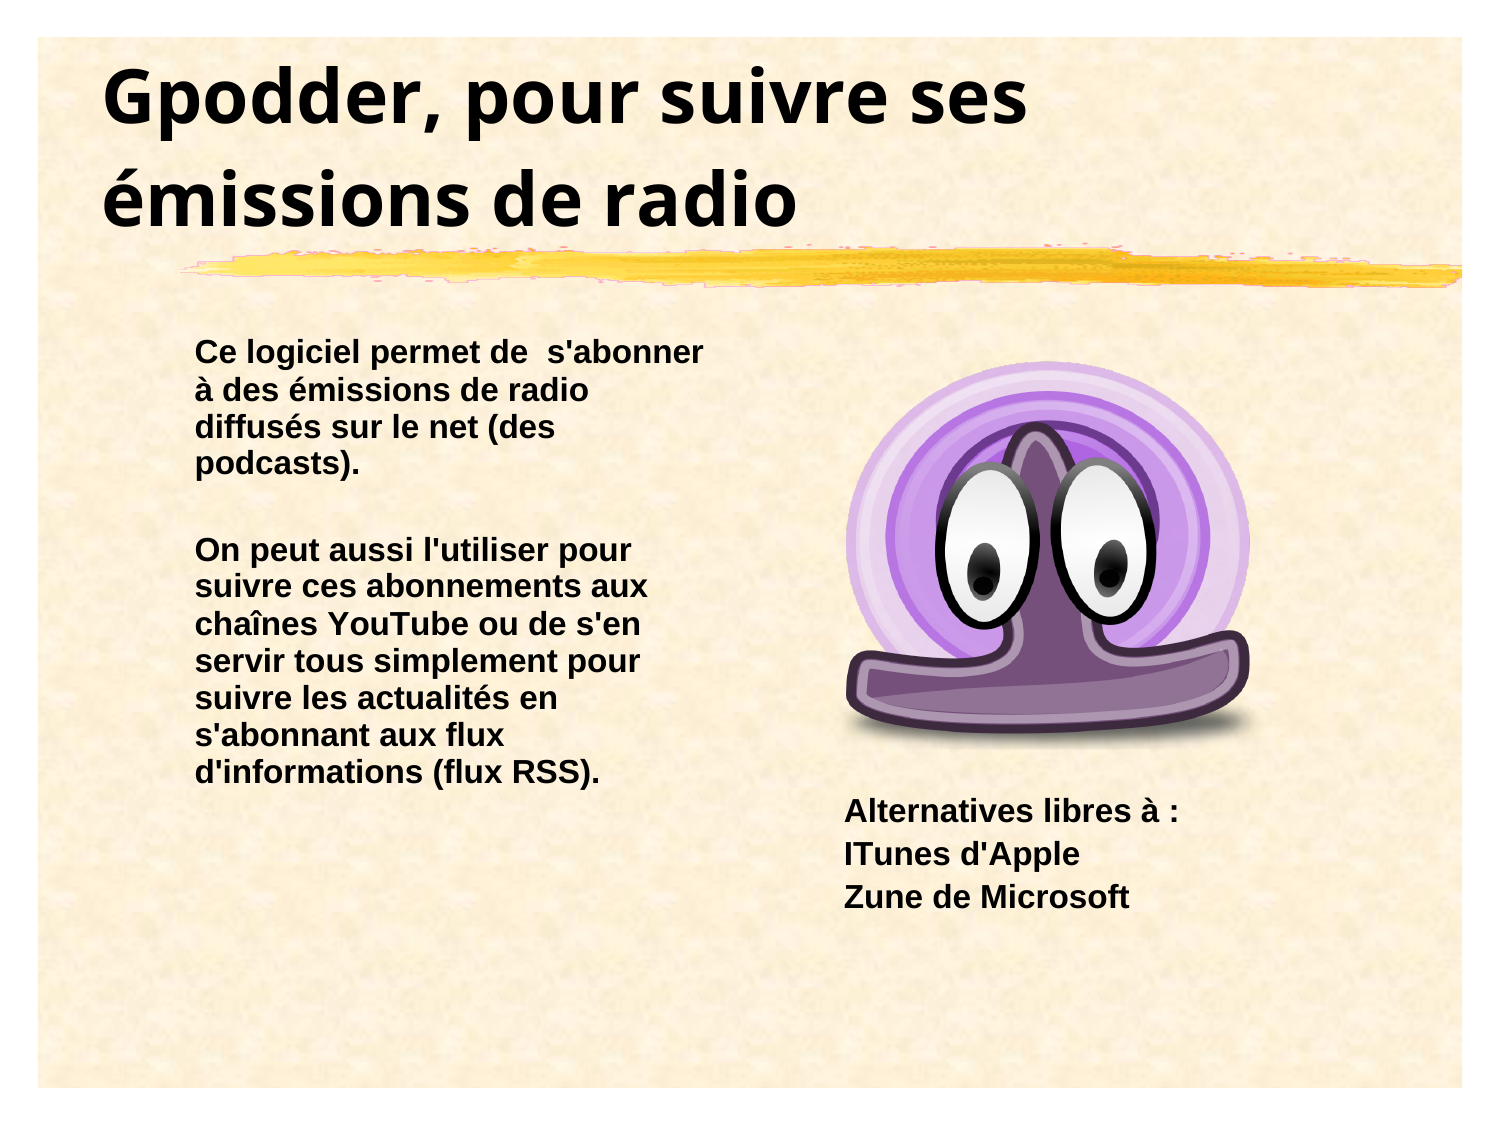

# Gpodder, pour suivre ses émissions de radio
Ce logiciel permet de s'abonner à des émissions de radio diffusés sur le net (des podcasts).
On peut aussi l'utiliser pour suivre ces abonnements aux chaînes YouTube ou de s'en servir tous simplement pour suivre les actualités en s'abonnant aux flux d'informations (flux RSS).
Alternatives libres à :
ITunes d'Apple
Zune de Microsoft